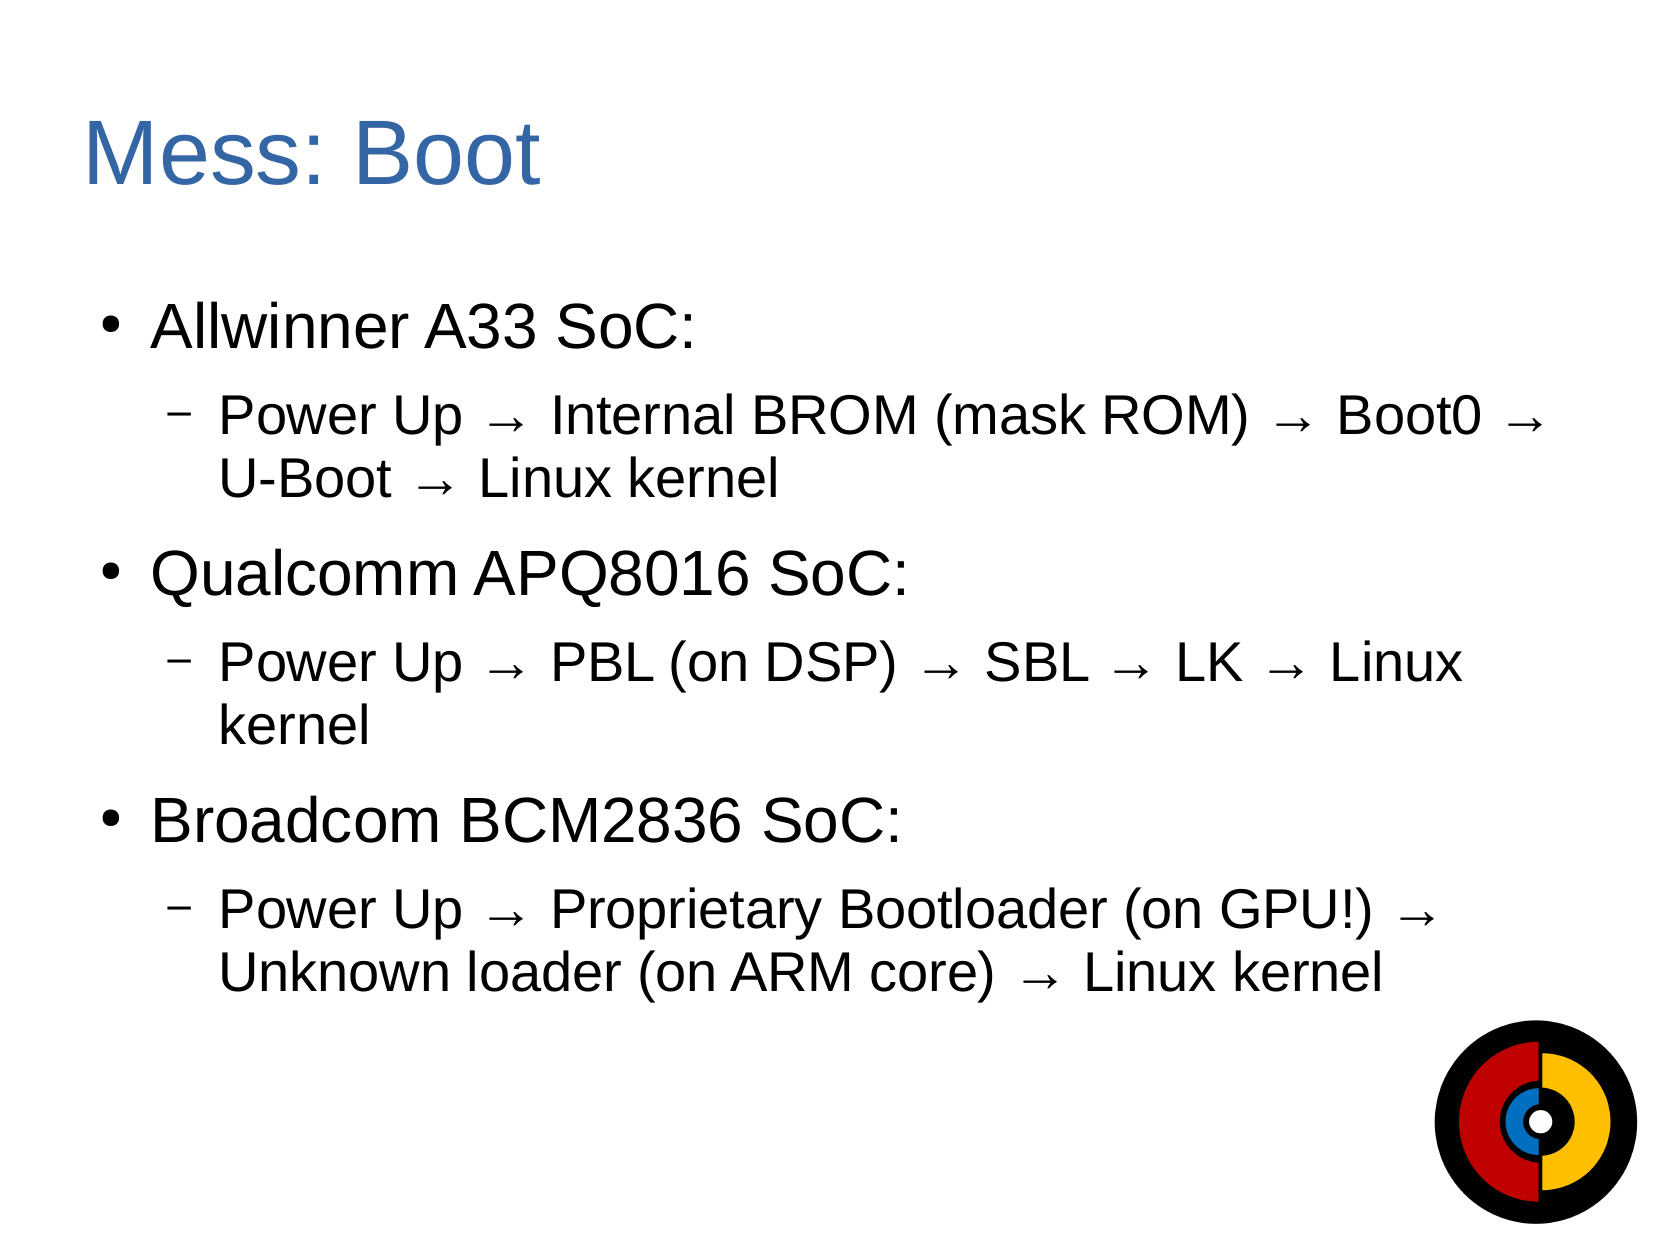

# Mess: Boot
Allwinner A33 SoC:
Power Up → Internal BROM (mask ROM) → Boot0 → U-Boot → Linux kernel
Qualcomm APQ8016 SoC:
Power Up → PBL (on DSP) → SBL → LK → Linux kernel
Broadcom BCM2836 SoC:
Power Up → Proprietary Bootloader (on GPU!) → Unknown loader (on ARM core) → Linux kernel